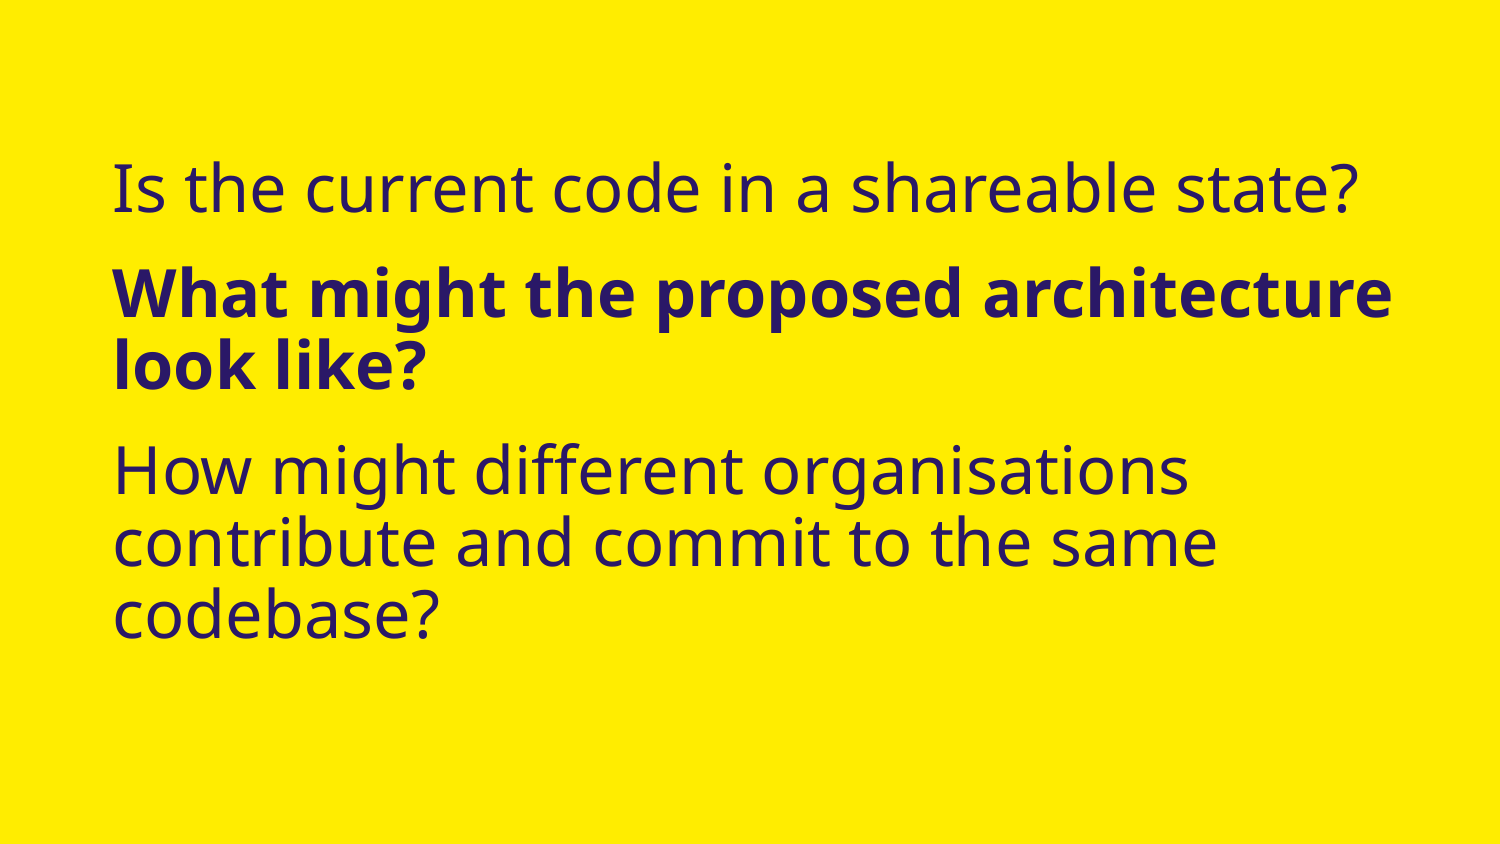

Is the current code in a shareable state?
What might the proposed architecture look like?
How might different organisations contribute and commit to the same codebase?